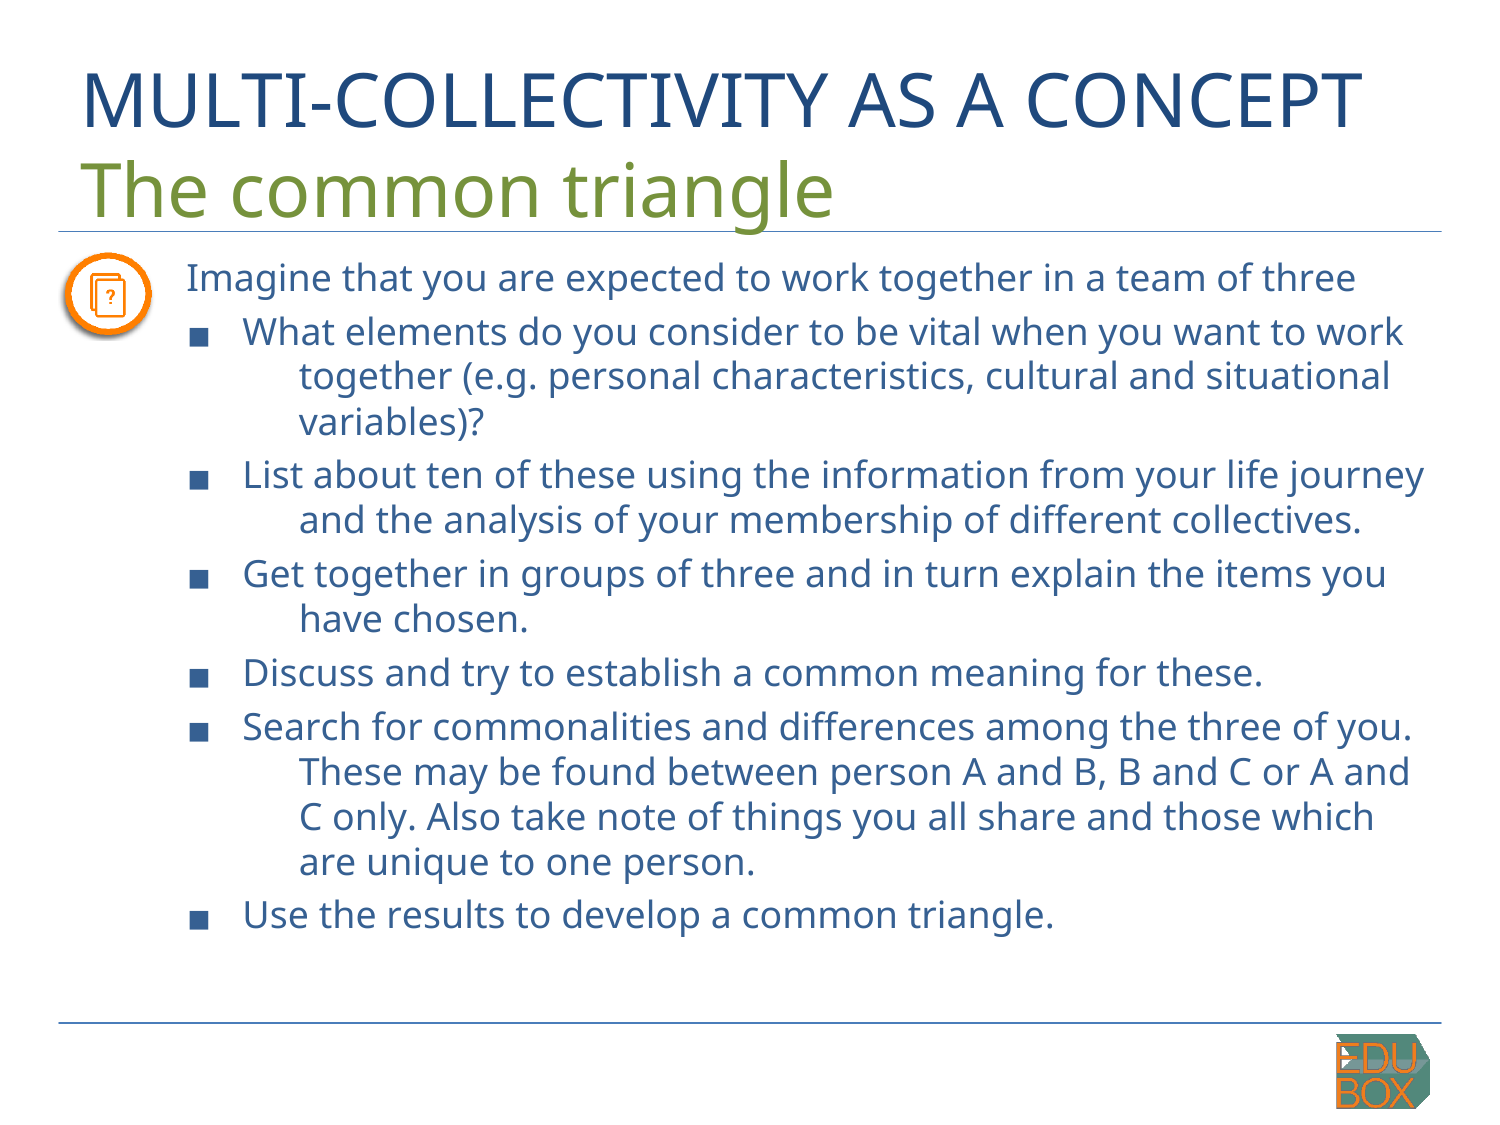

MULTI-COLLECTIVITY AS A CONCEPT
# The common triangle
Imagine that you are expected to work together in a team of three
What elements do you consider to be vital when you want to work together (e.g. personal characteristics, cultural and situational variables)?
List about ten of these using the information from your life journey and the analysis of your membership of different collectives.
Get together in groups of three and in turn explain the items you have chosen.
Discuss and try to establish a common meaning for these.
Search for commonalities and differences among the three of you. These may be found between person A and B, B and C or A and C only. Also take note of things you all share and those which are unique to one person.
Use the results to develop a common triangle.